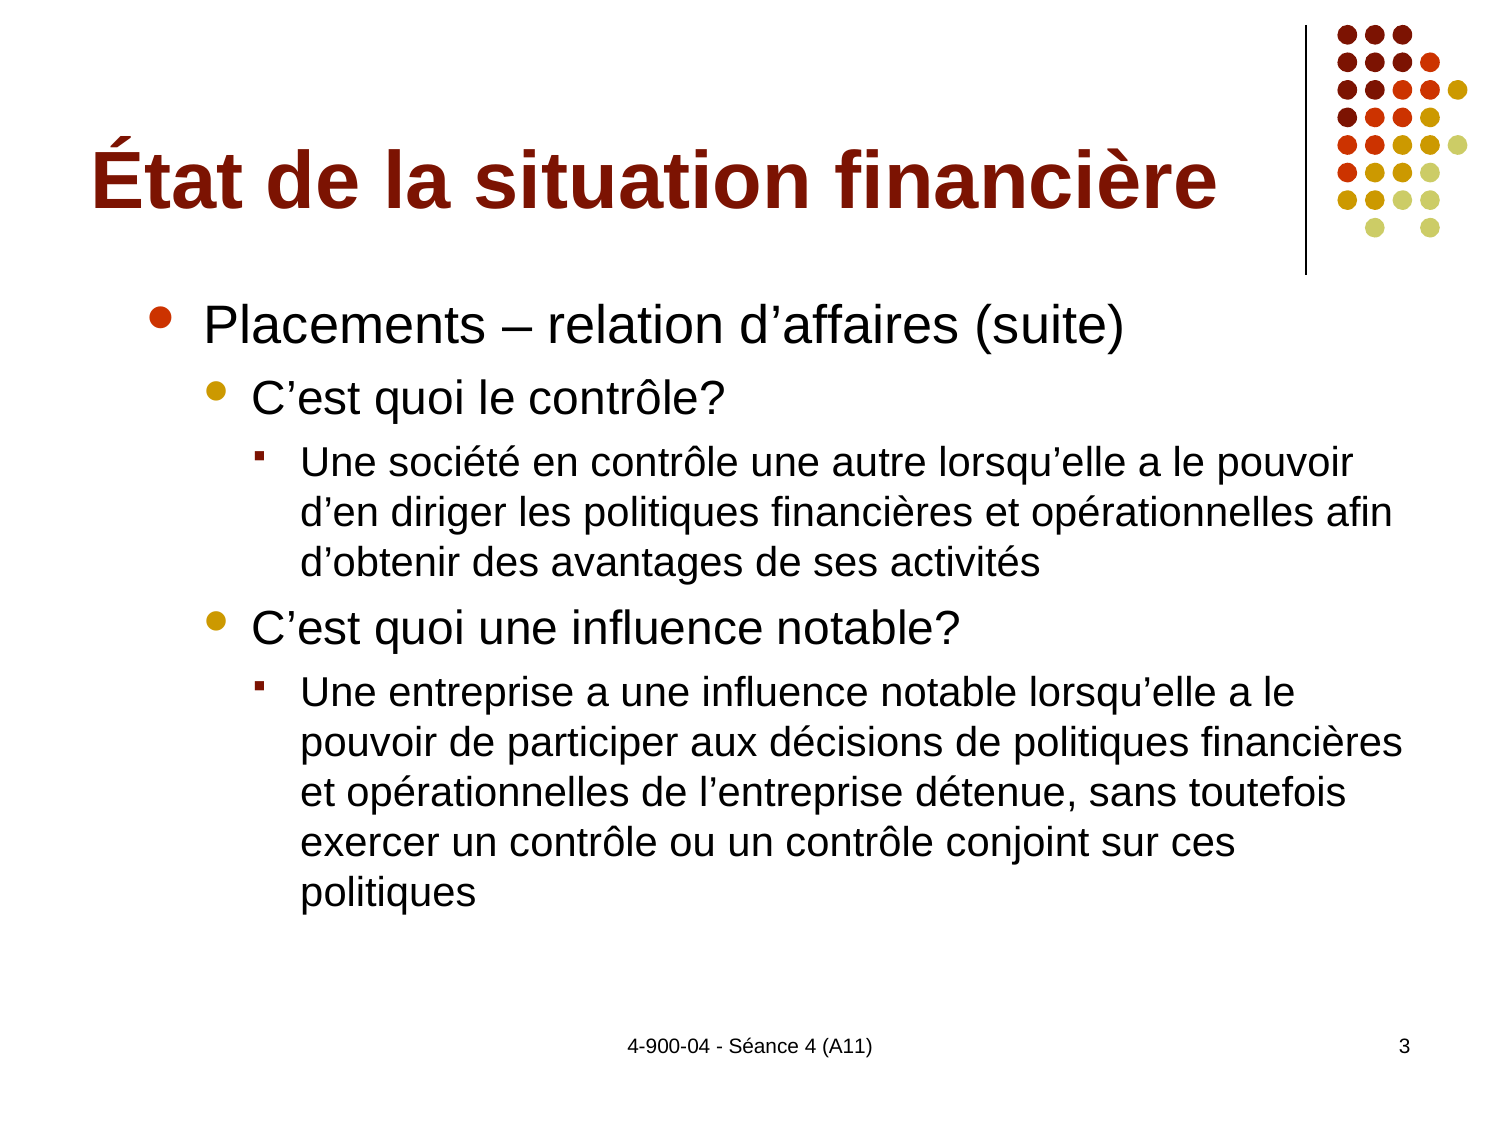

# État de la situation financière
Placements – relation d’affaires (suite)
C’est quoi le contrôle?
Une société en contrôle une autre lorsqu’elle a le pouvoir d’en diriger les politiques financières et opérationnelles afin d’obtenir des avantages de ses activités
C’est quoi une influence notable?
Une entreprise a une influence notable lorsqu’elle a le pouvoir de participer aux décisions de politiques financières et opérationnelles de l’entreprise détenue, sans toutefois exercer un contrôle ou un contrôle conjoint sur ces politiques
4-900-04 - Séance 4 (A11)